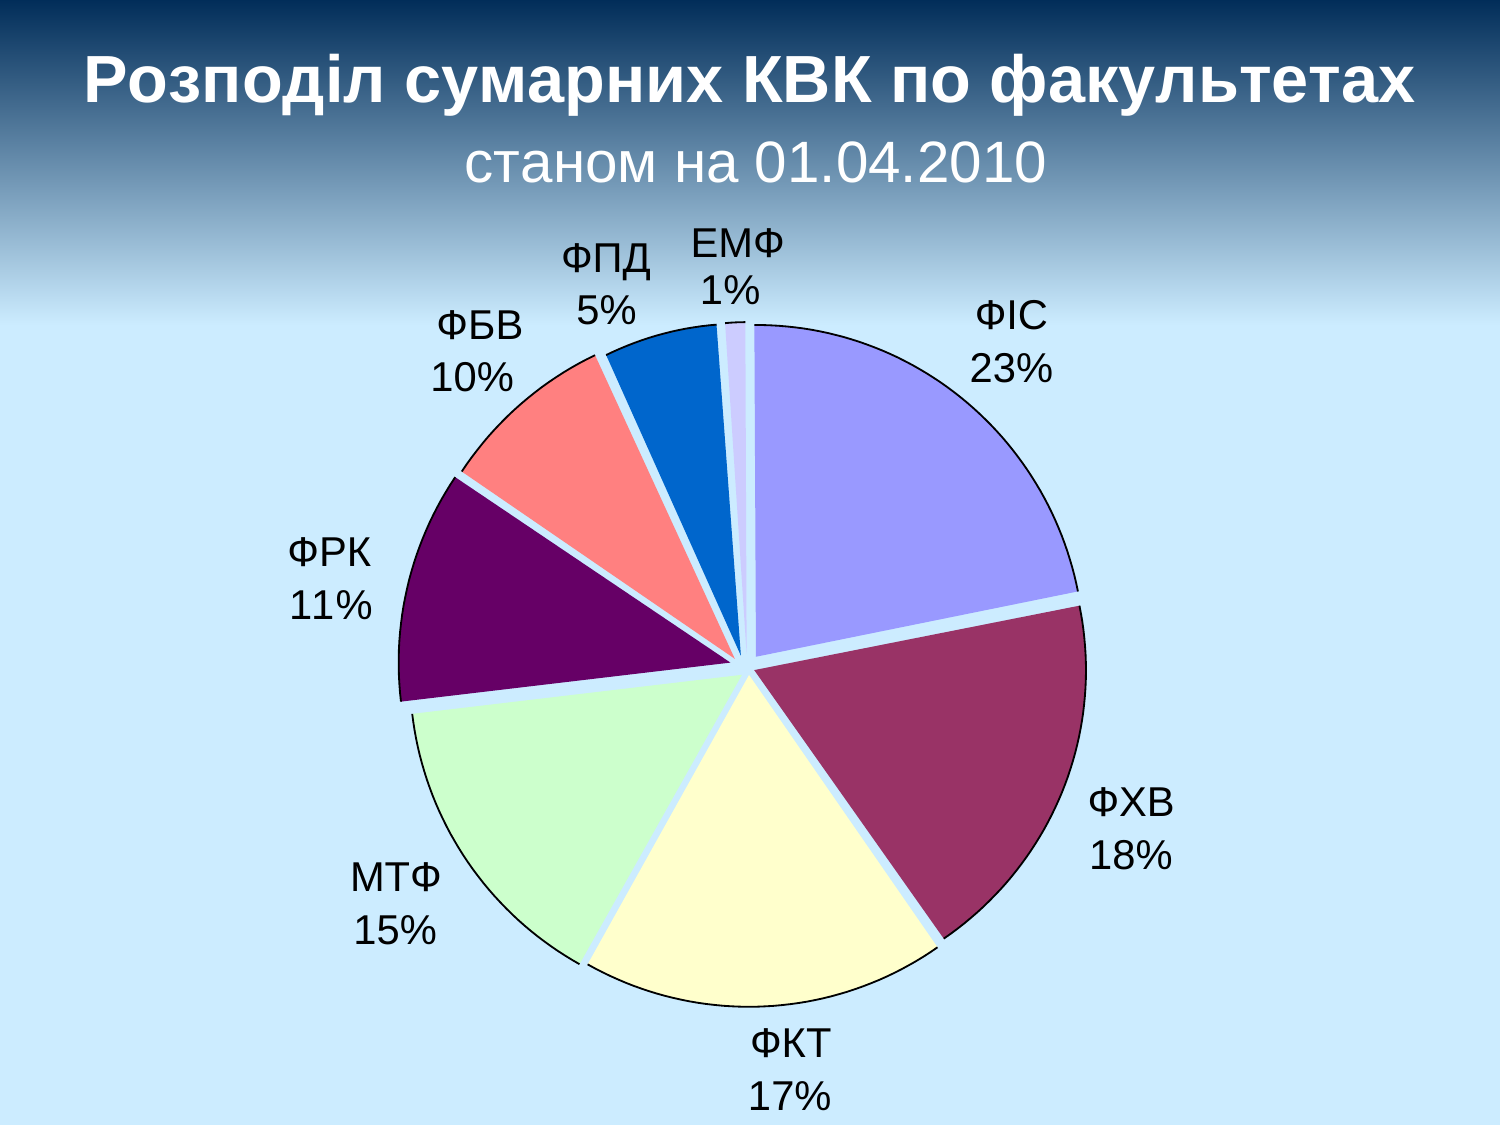

# Розподіл сумарних КВК по факультетах
станом на 01.04.2010
ЕМФ
ФПД
1%
5%
ФІС
ФБВ
23%
10%
ФРК
11%
ФХВ
18%
МТФ
15%
ФКТ
17%